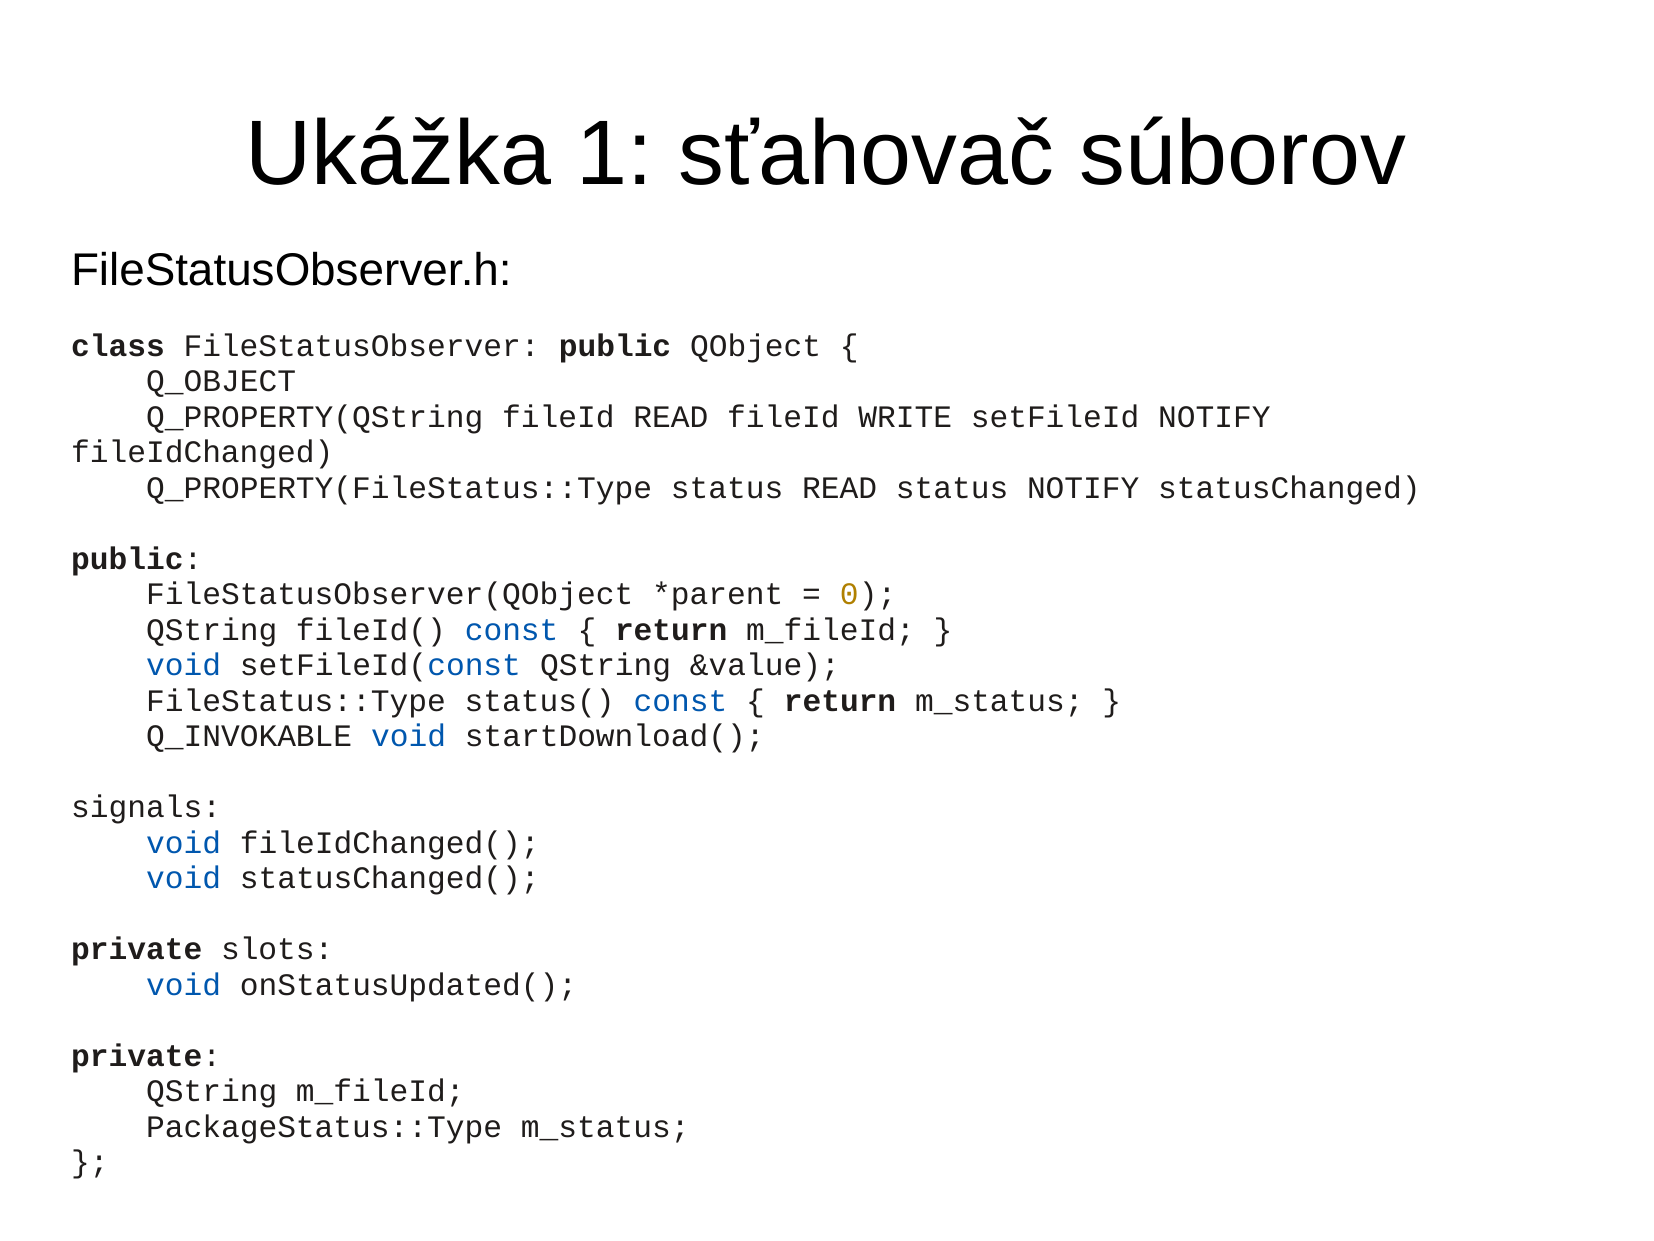

# Ukážka 1: sťahovač súborov
FileStatusObserver.h:
class FileStatusObserver: public QObject {
 Q_OBJECT
 Q_PROPERTY(QString fileId READ fileId WRITE setFileId NOTIFY fileIdChanged)
 Q_PROPERTY(FileStatus::Type status READ status NOTIFY statusChanged)
public:
 FileStatusObserver(QObject *parent = 0);
 QString fileId() const { return m_fileId; }
 void setFileId(const QString &value);
 FileStatus::Type status() const { return m_status; }
 Q_INVOKABLE void startDownload();
signals:
 void fileIdChanged();
 void statusChanged();
private slots:
 void onStatusUpdated();
private:
 QString m_fileId;
 PackageStatus::Type m_status;
};